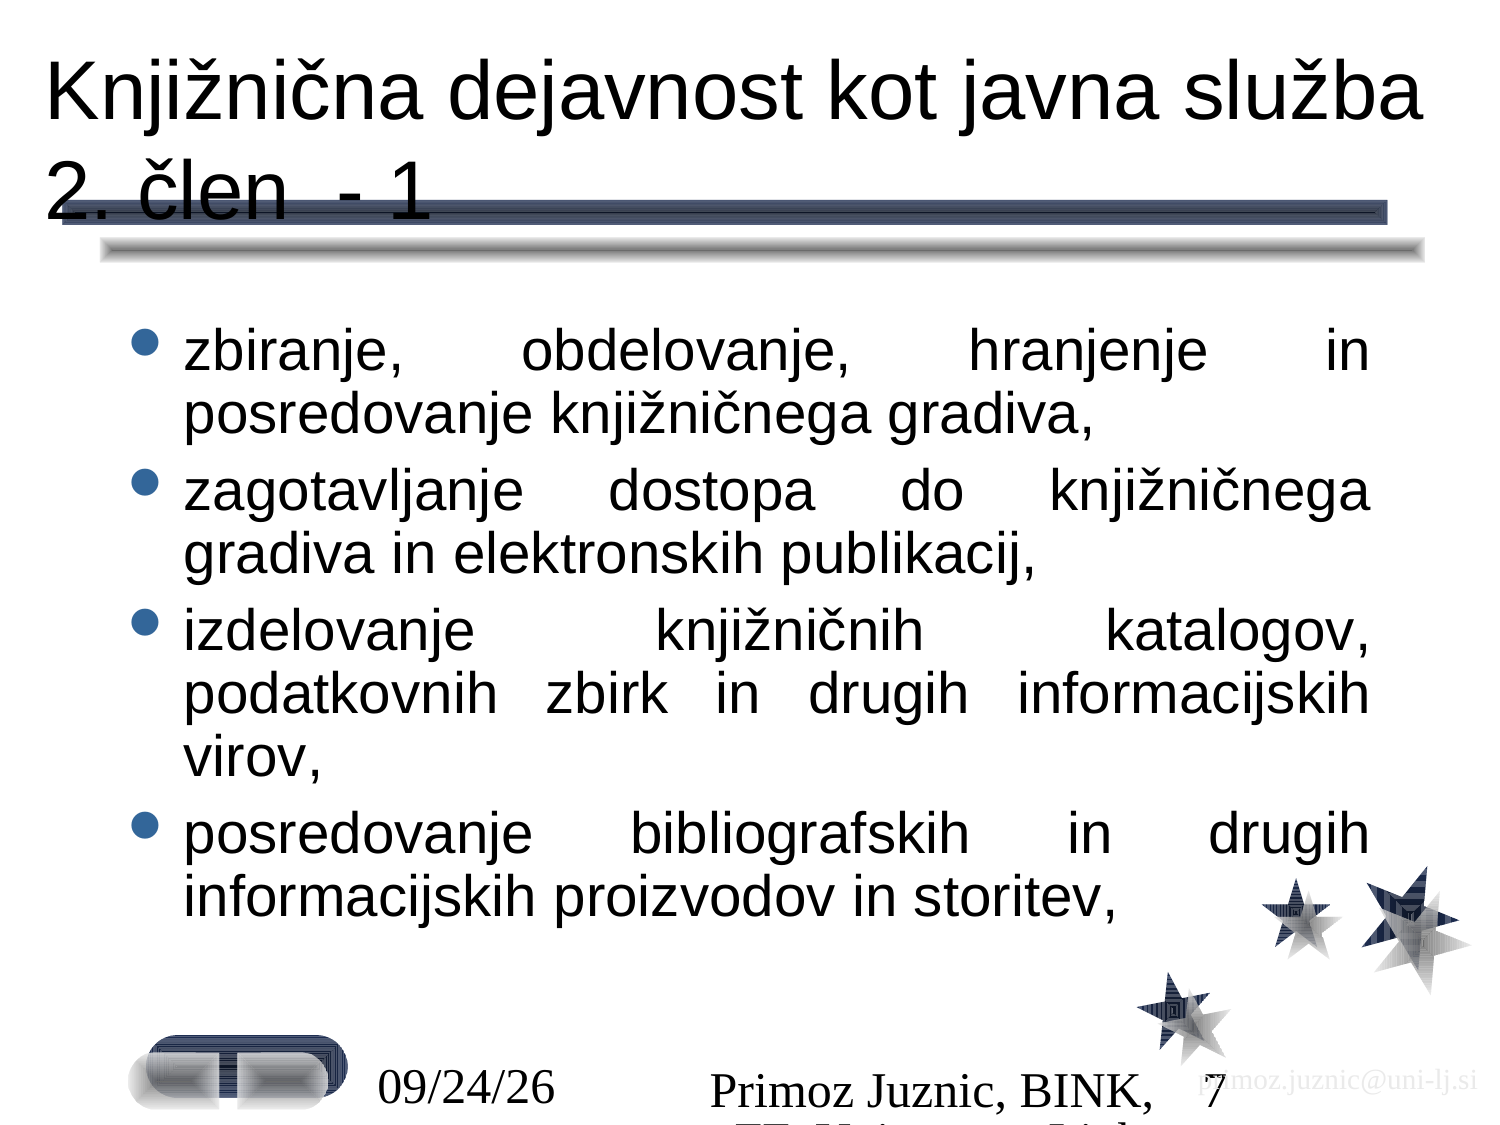

# Knjižnična dejavnost kot javna služba 2. člen - 1
zbiranje, obdelovanje, hranjenje in posredovanje knjižničnega gradiva,
zagotavljanje dostopa do knjižničnega gradiva in elektronskih publikacij,
izdelovanje knjižničnih katalogov, podatkovnih zbirk in drugih informacijskih virov,
posredovanje bibliografskih in drugih informacijskih proizvodov in storitev,
Primoz Juznic, BINK, FF, Univerza v Ljubljani
7